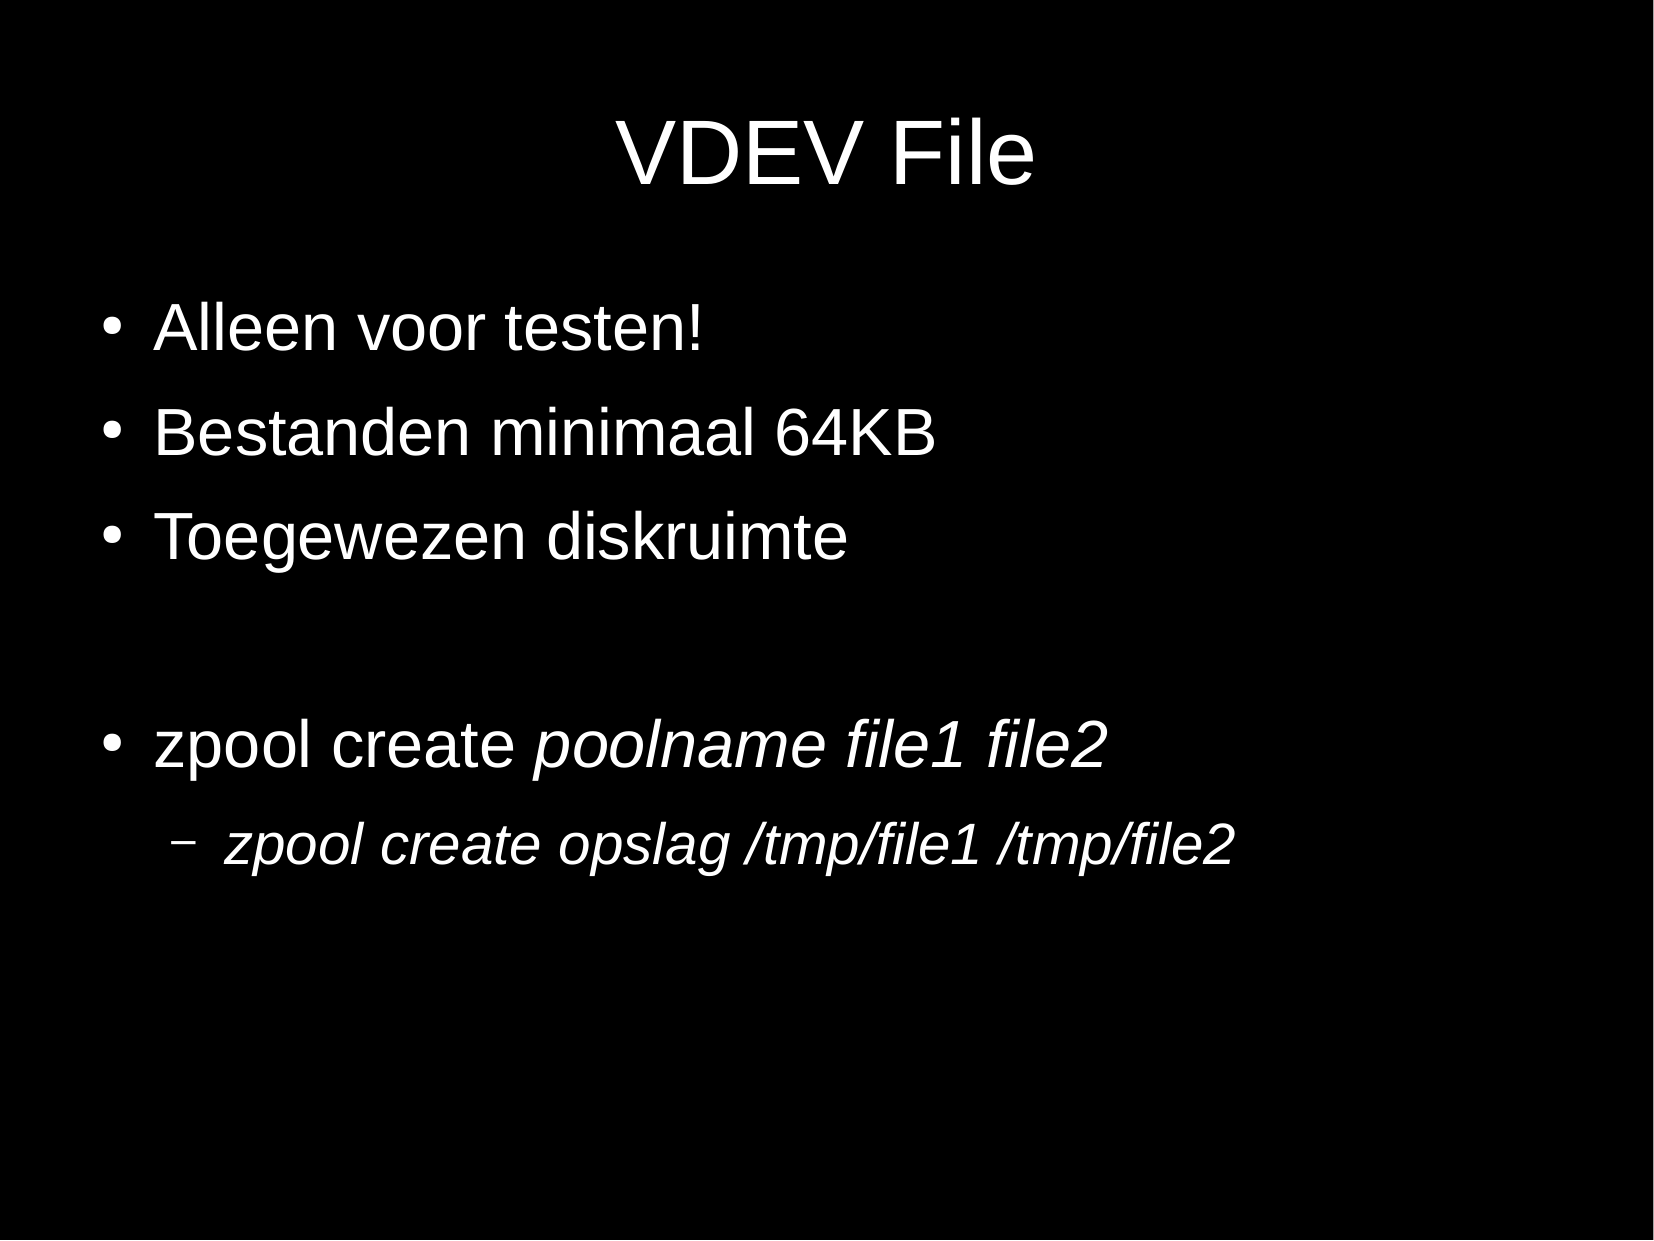

# VDEV File
Alleen voor testen!
Bestanden minimaal 64KB
Toegewezen diskruimte
zpool create poolname file1 file2
zpool create opslag /tmp/file1 /tmp/file2